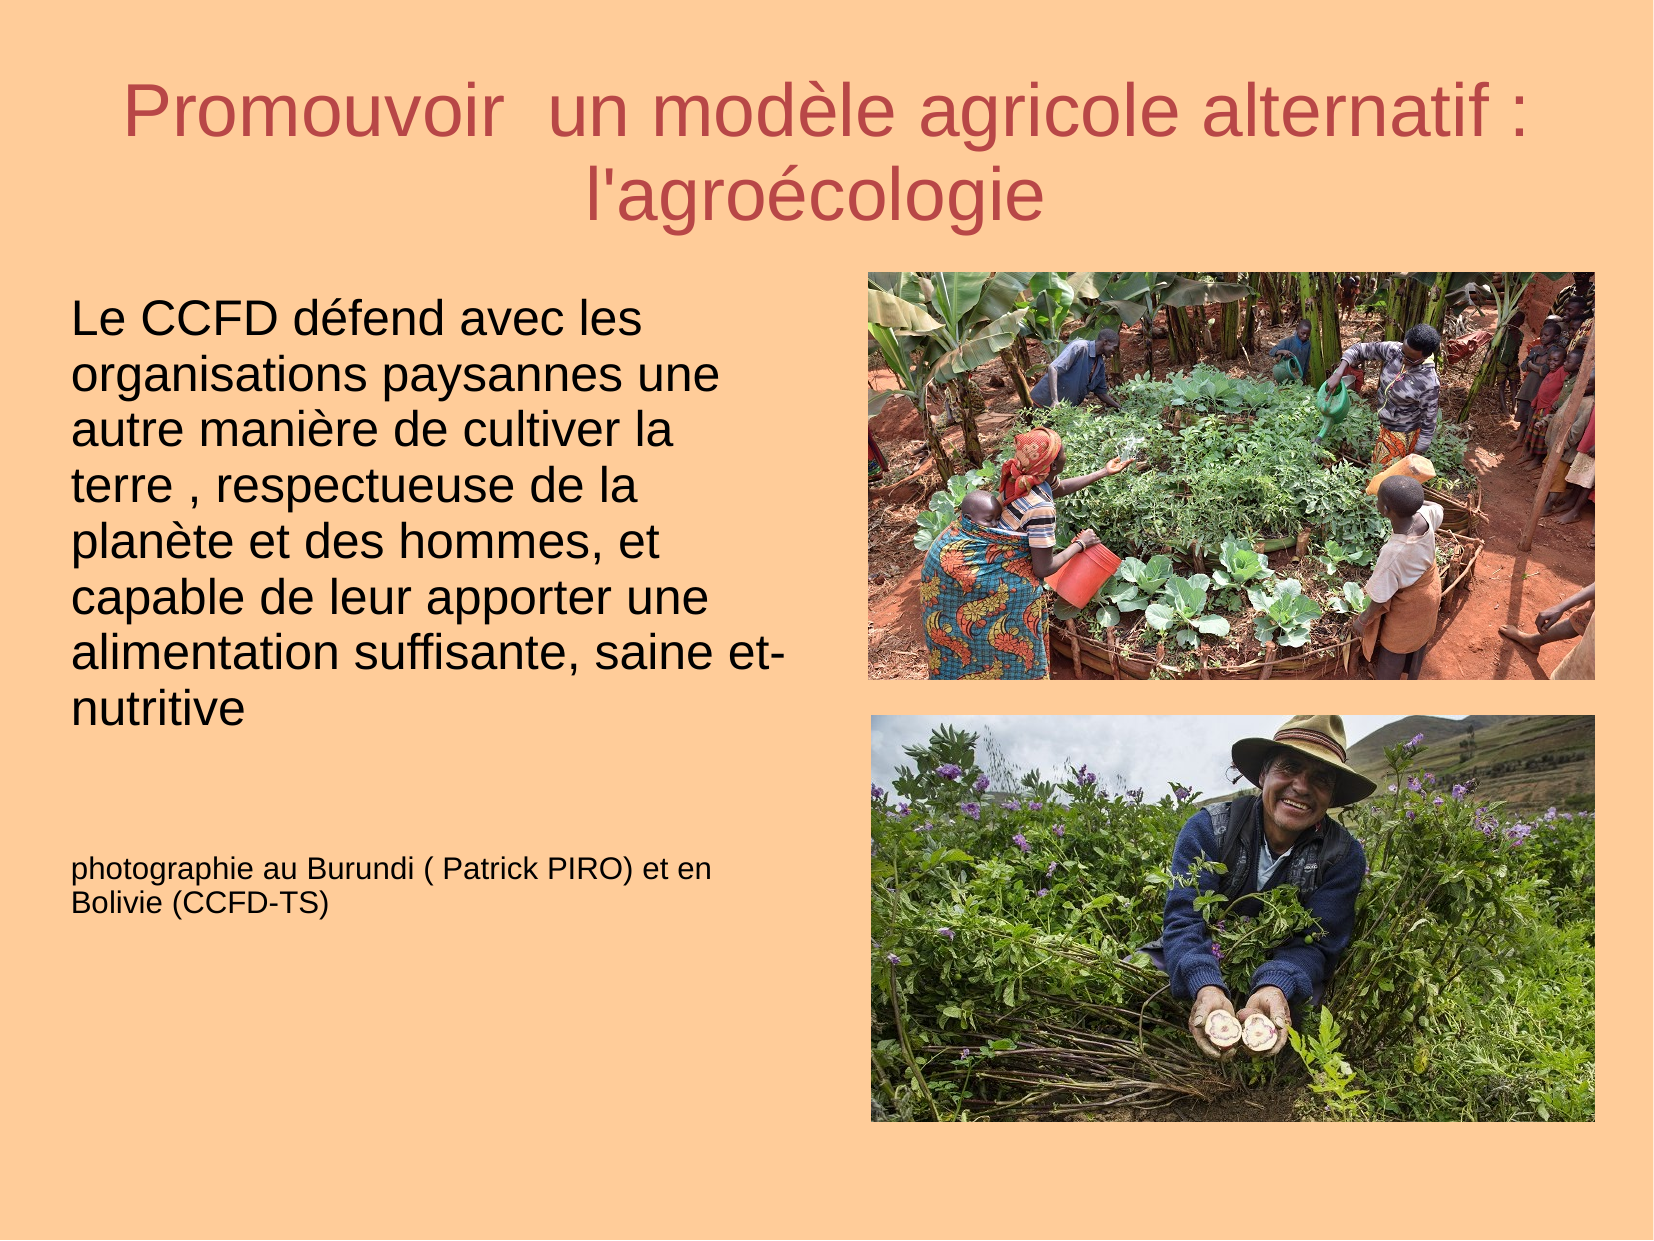

# Promouvoir un modèle agricole alternatif : l'agroécologie
Le CCFD défend avec les organisations paysannes une autre manière de cultiver la terre , respectueuse de la planète et des hommes, et capable de leur apporter une alimentation suffisante, saine et- nutritive
photographie au Burundi ( Patrick PIRO) et en Bolivie (CCFD-TS)